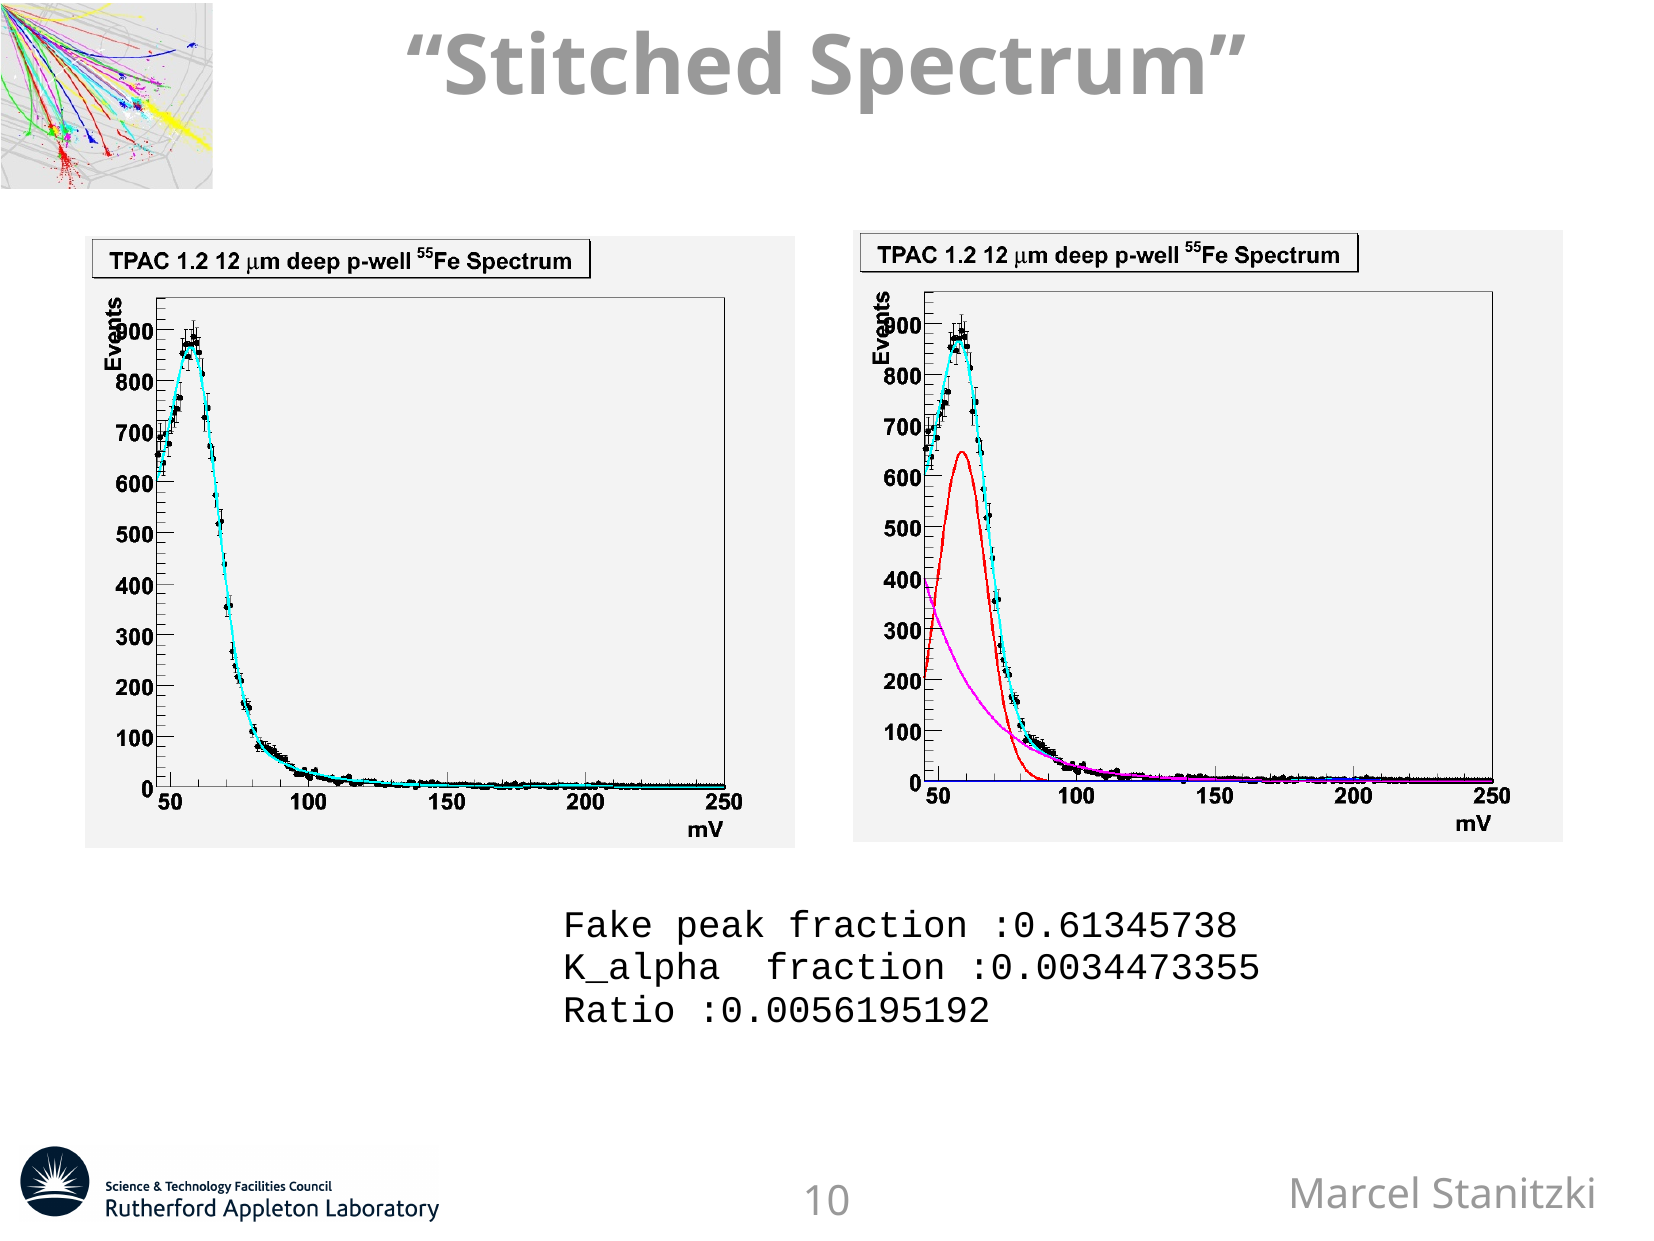

# “Stitched Spectrum”
Fake peak fraction :0.61345738
K_alpha fraction :0.0034473355
Ratio :0.0056195192